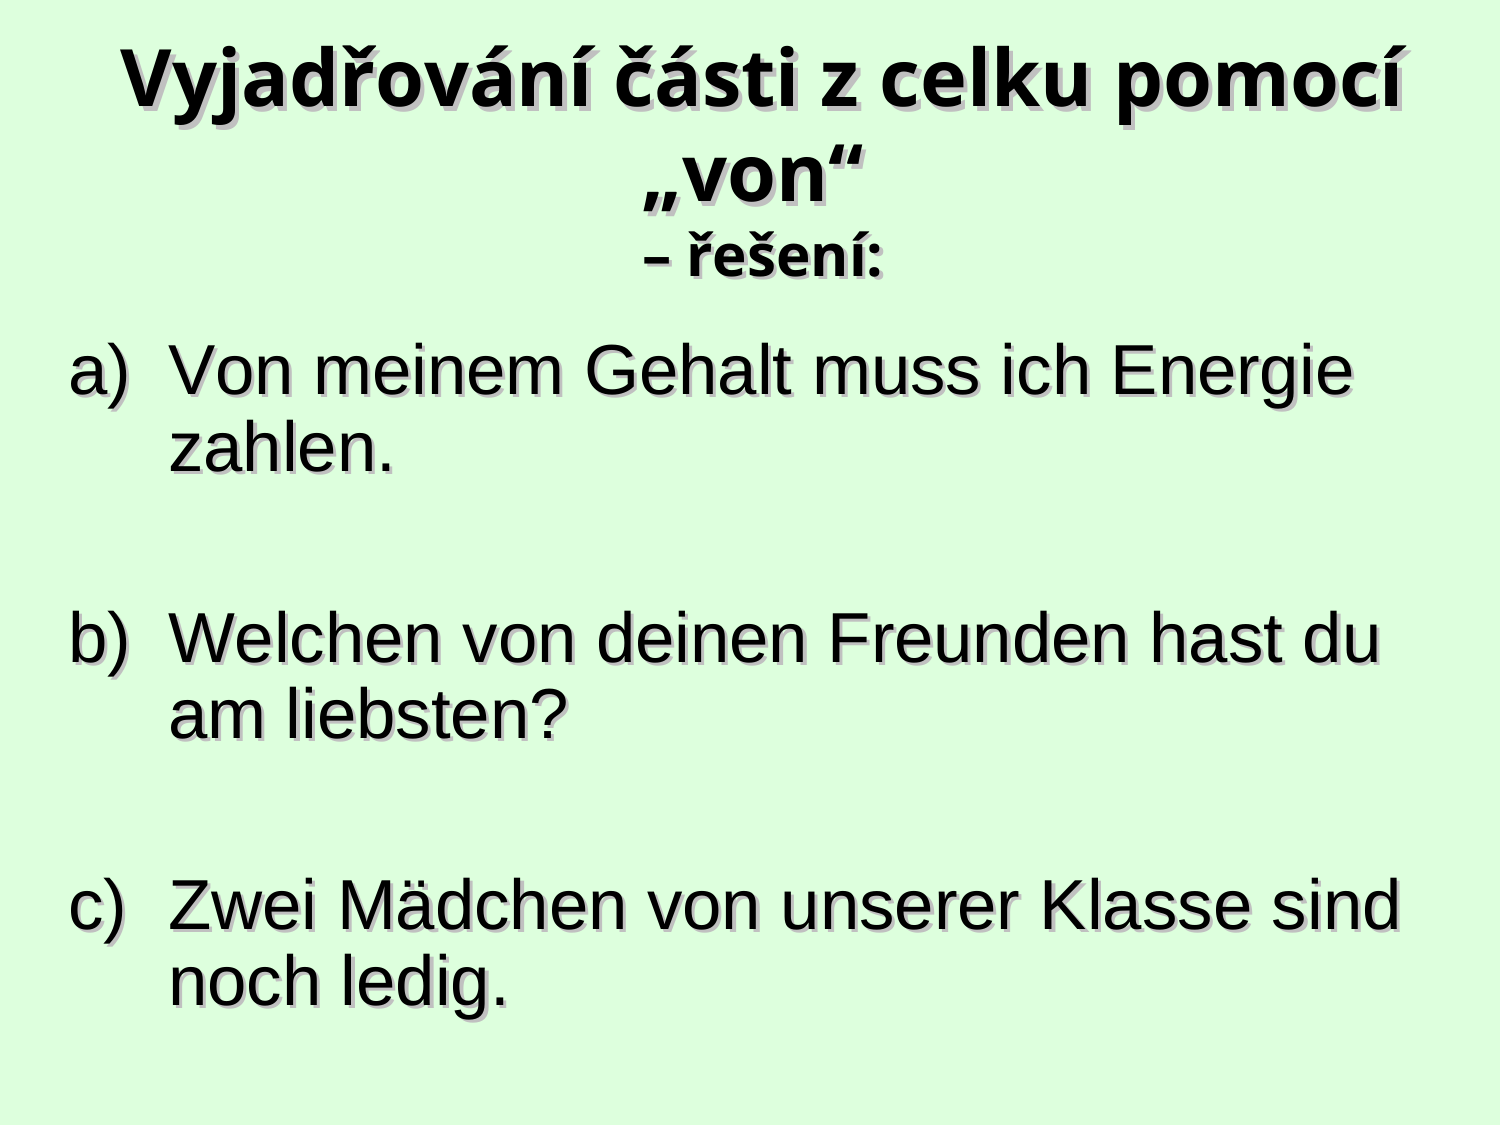

# Vyjadřování části z celku pomocí „von“ – řešení:
Von meinem Gehalt muss ich Energie zahlen.
Welchen von deinen Freunden hast du am liebsten?
Zwei Mädchen von unserer Klasse sind noch ledig.